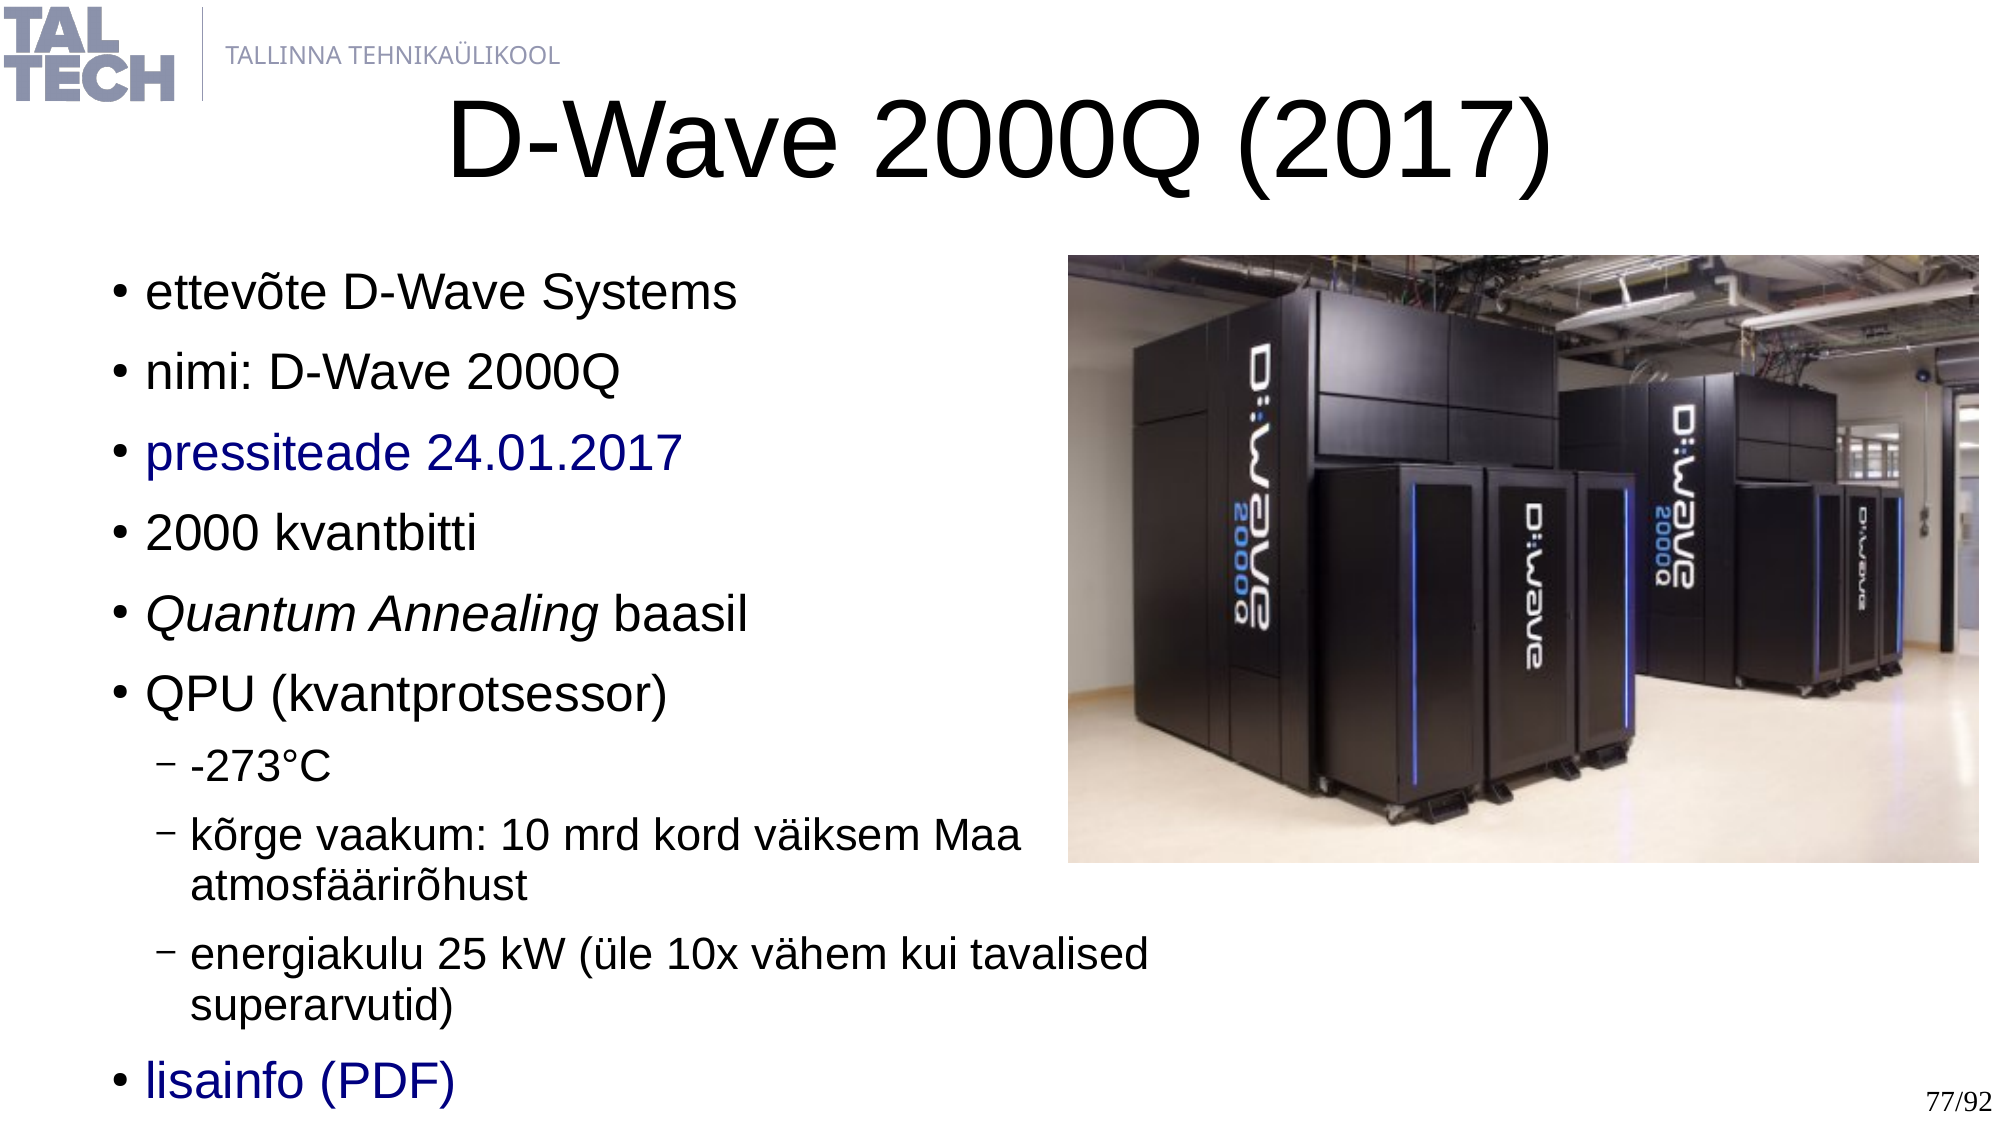

# D-Wave 2000Q (2017)
ettevõte D-Wave Systems
nimi: D-Wave 2000Q
pressiteade 24.01.2017
2000 kvantbitti
Quantum Annealing baasil
QPU (kvantprotsessor)
-273°C
kõrge vaakum: 10 mrd kord väiksem Maa atmosfäärirõhust
energiakulu 25 kW (üle 10x vähem kui tavalised superarvutid)
lisainfo (PDF)
77